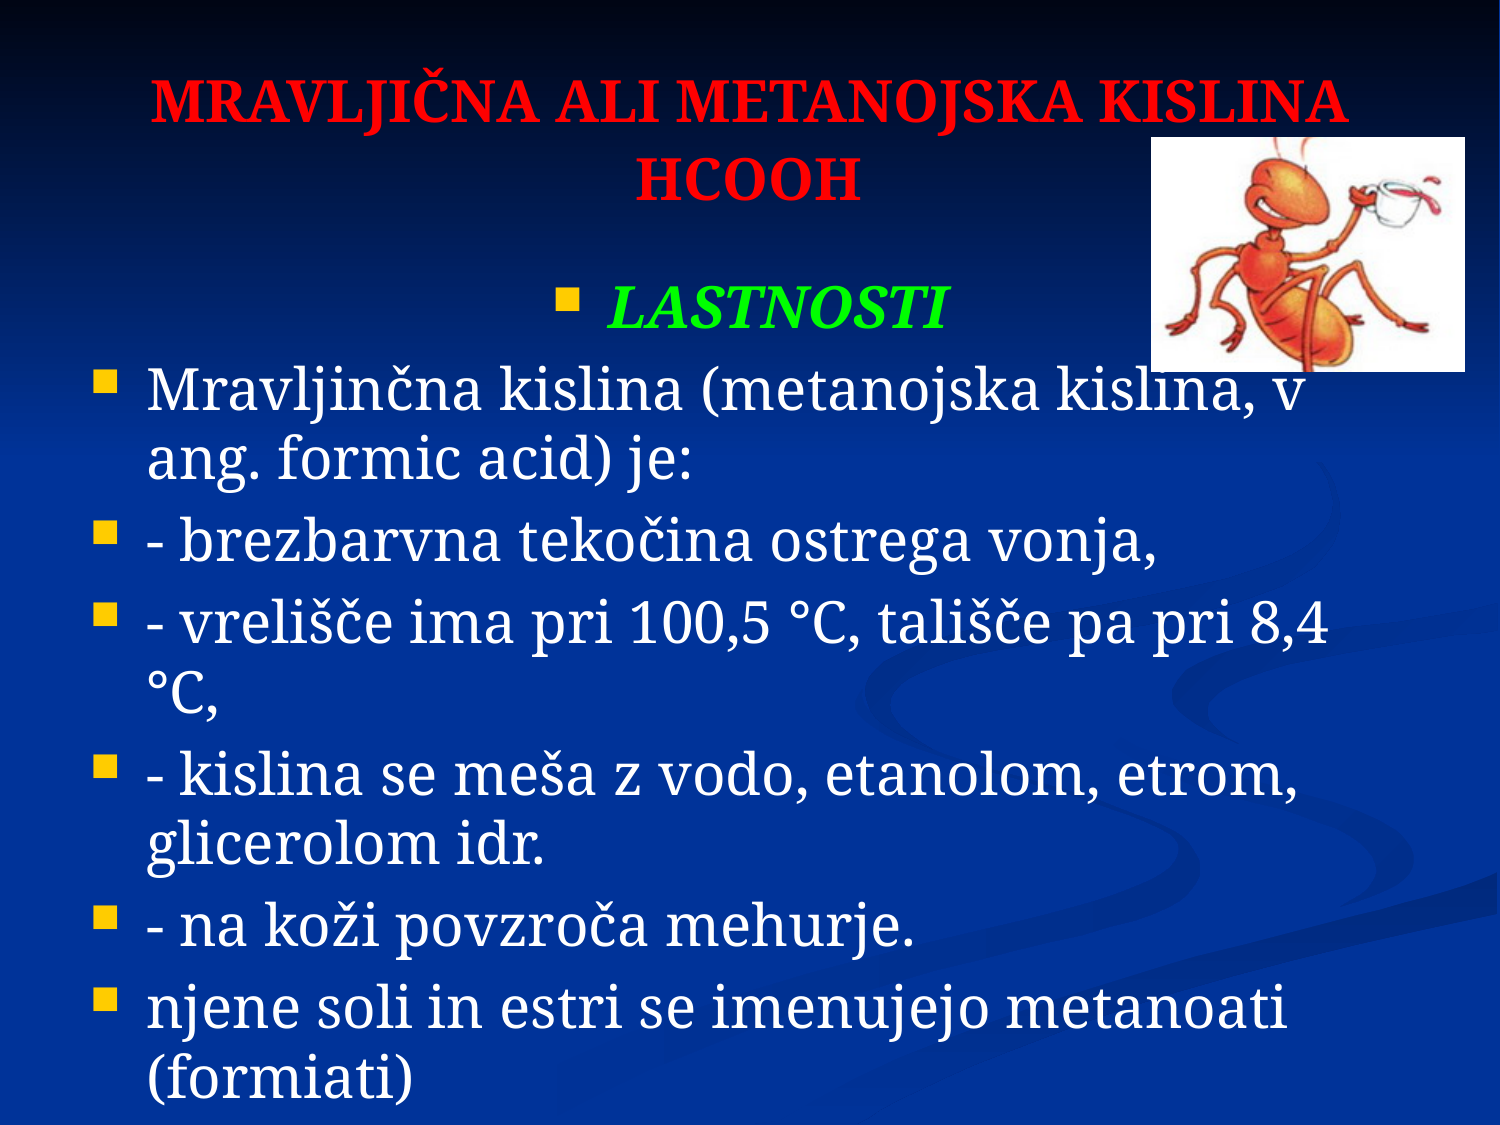

# MRAVLJIČNA ALI METANOJSKA KISLINA HCOOH
LASTNOSTI
Mravljinčna kislina (metanojska kislina, v ang. formic acid) je:
- brezbarvna tekočina ostrega vonja,
- vrelišče ima pri 100,5 °C, tališče pa pri 8,4 °C,
- kislina se meša z vodo, etanolom, etrom, glicerolom idr.
- na koži povzroča mehurje.
njene soli in estri se imenujejo metanoati (formiati)